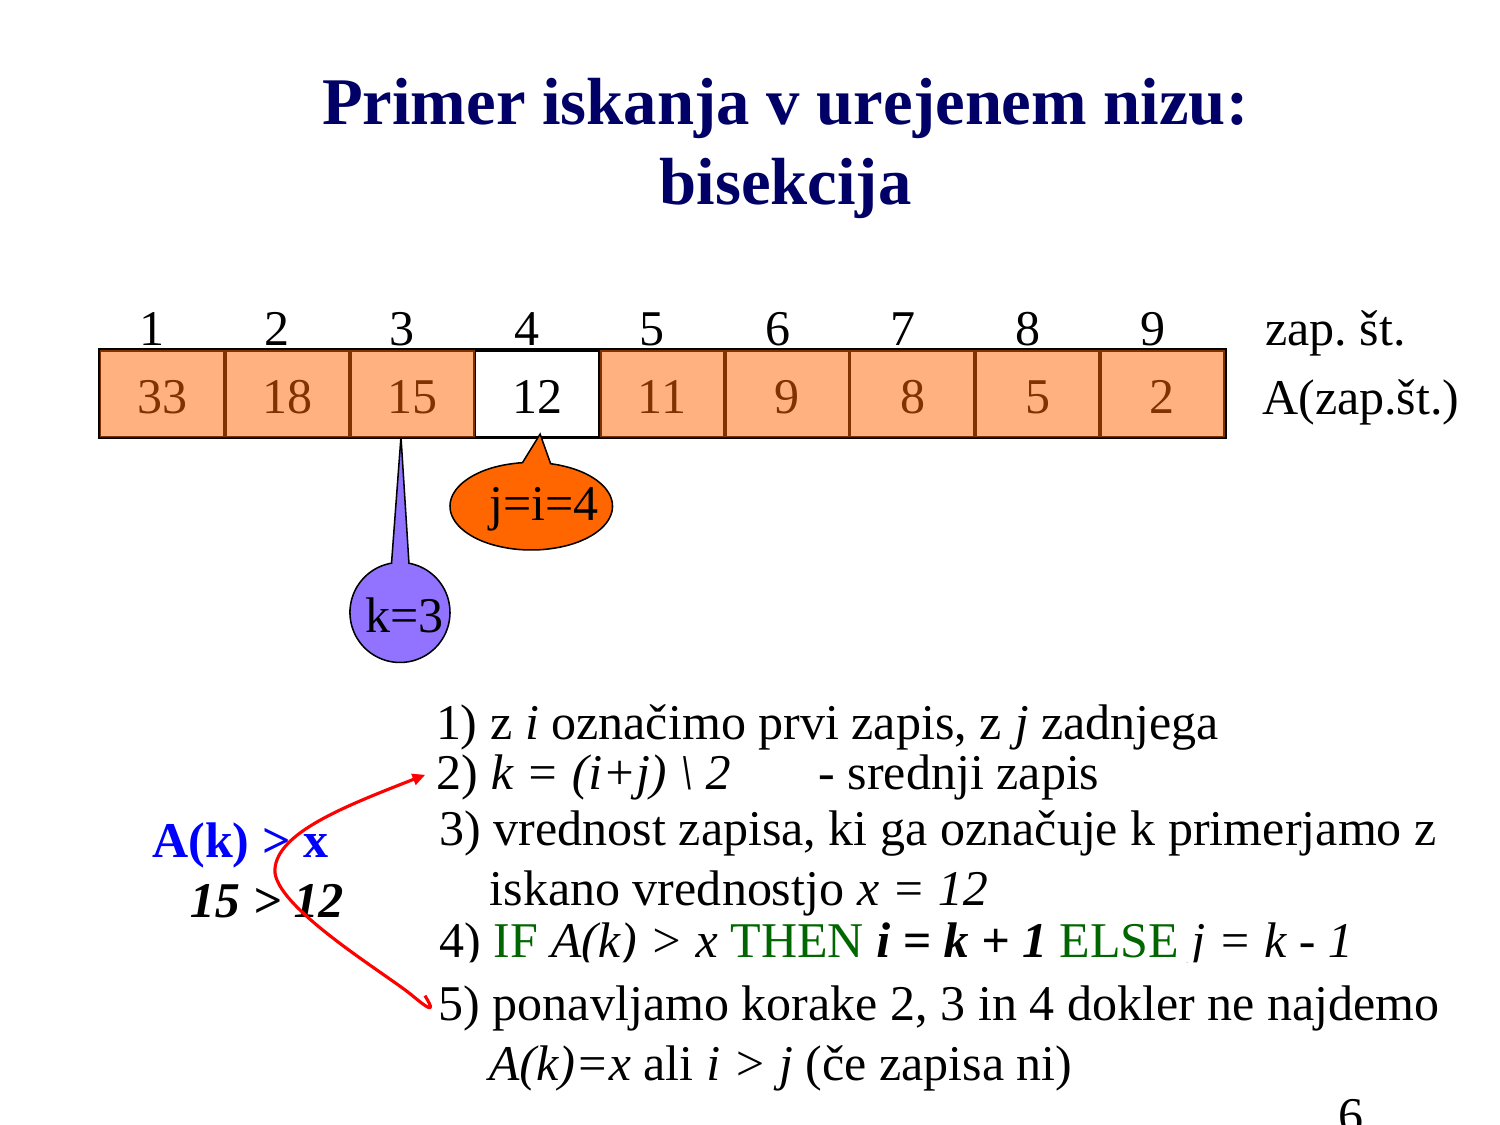

Primer iskanja v urejenem nizu:
bisekcija
1 2 3 4 5 6 7 8 9 zap. št.
33
18
15
12
11
9
8
5
2
A(zap.št.)
j=i=4
k=3
1) z i označimo prvi zapis, z j zadnjega
2) k = (i+j) \ 2 - srednji zapis
3) vrednost zapisa, ki ga označuje k primerjamo z
 iskano vrednostjo x = 12
A(k) > x
 15 > 12
4) IF A(k) > x THEN i = k + 1 ELSE j = k - 1
5) ponavljamo korake 2, 3 in 4 dokler ne najdemo
 A(k)=x ali i > j (če zapisa ni)
FOV, V. Rajkovic
16